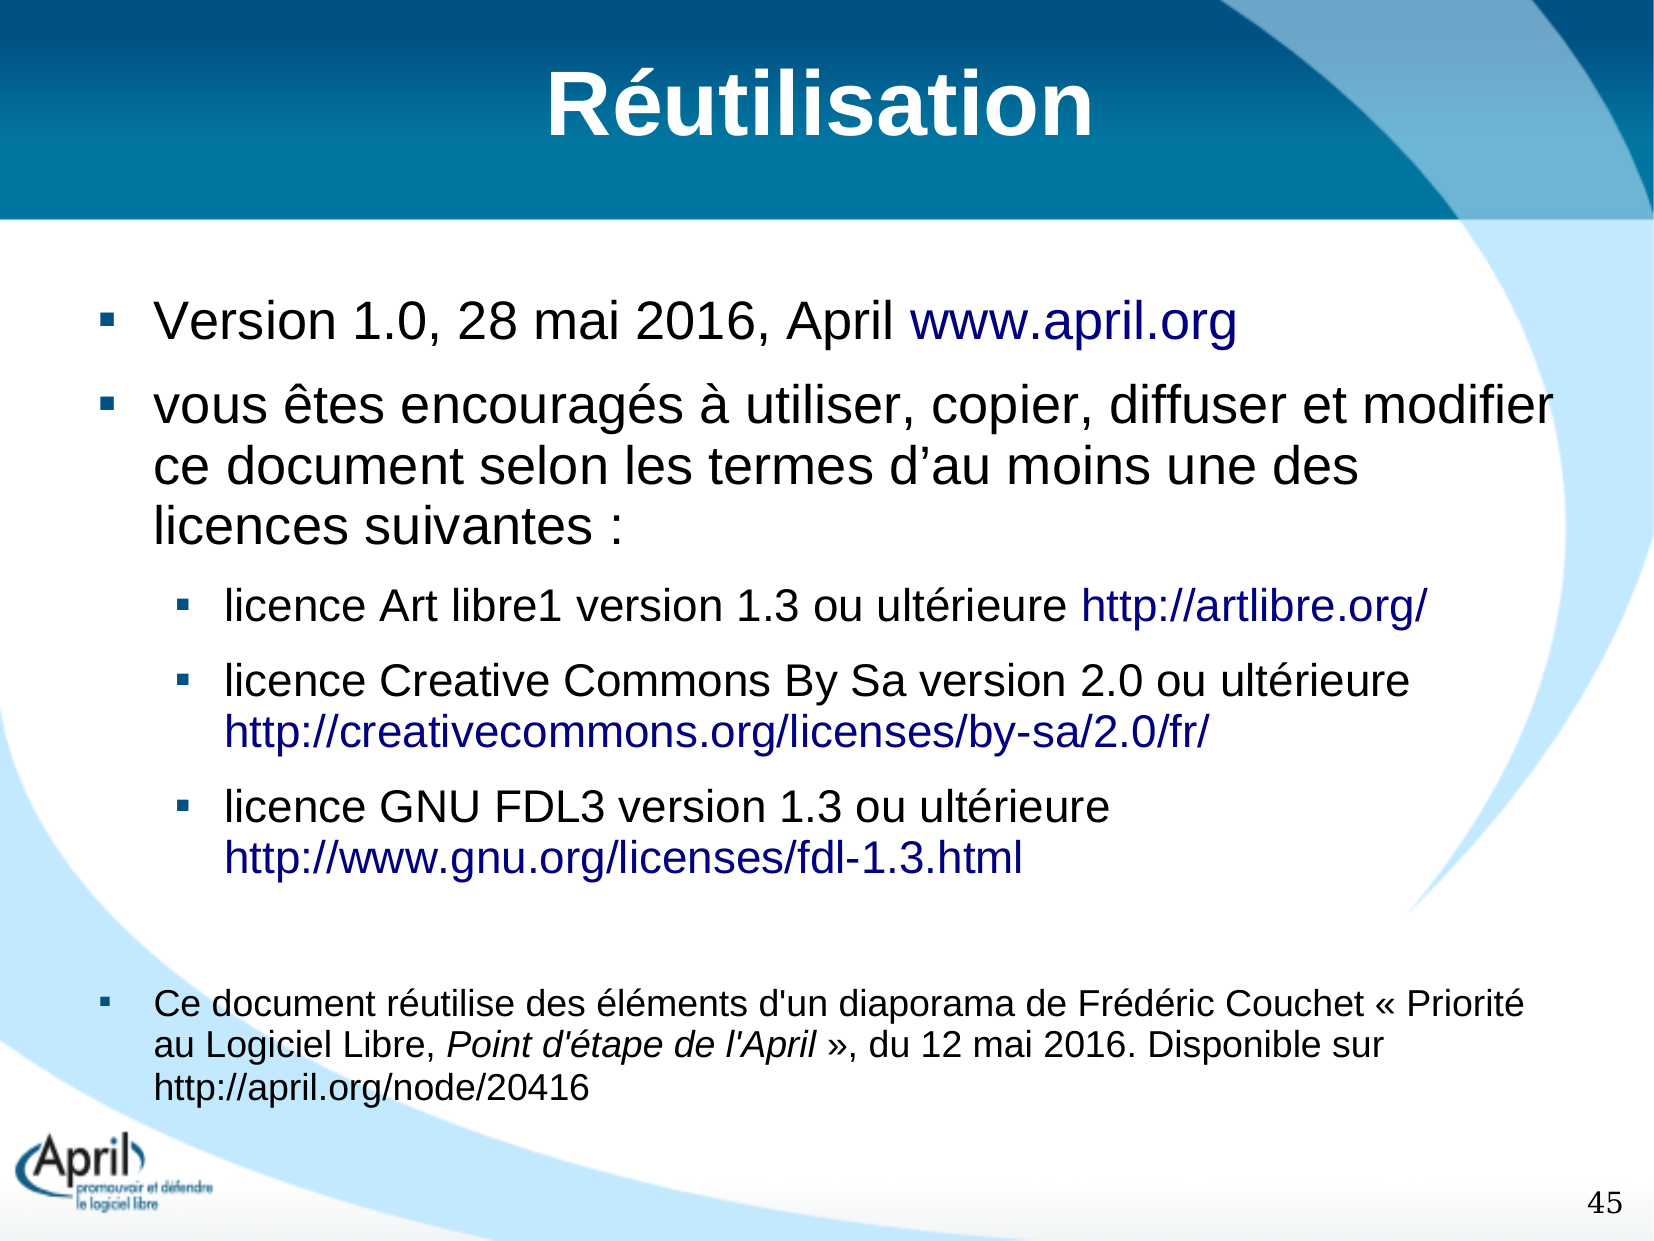

# Réutilisation
Version 1.0, 28 mai 2016, April www.april.org
vous êtes encouragés à utiliser, copier, diffuser et modifier ce document selon les termes d’au moins une des licences suivantes :
licence Art libre1 version 1.3 ou ultérieure http://artlibre.org/
licence Creative Commons By Sa version 2.0 ou ultérieure http://creativecommons.org/licenses/by-sa/2.0/fr/
licence GNU FDL3 version 1.3 ou ultérieure http://www.gnu.org/licenses/fdl-1.3.html
Ce document réutilise des éléments d'un diaporama de Frédéric Couchet « Priorité au Logiciel Libre, Point d'étape de l'April », du 12 mai 2016. Disponible sur http://april.org/node/20416
45